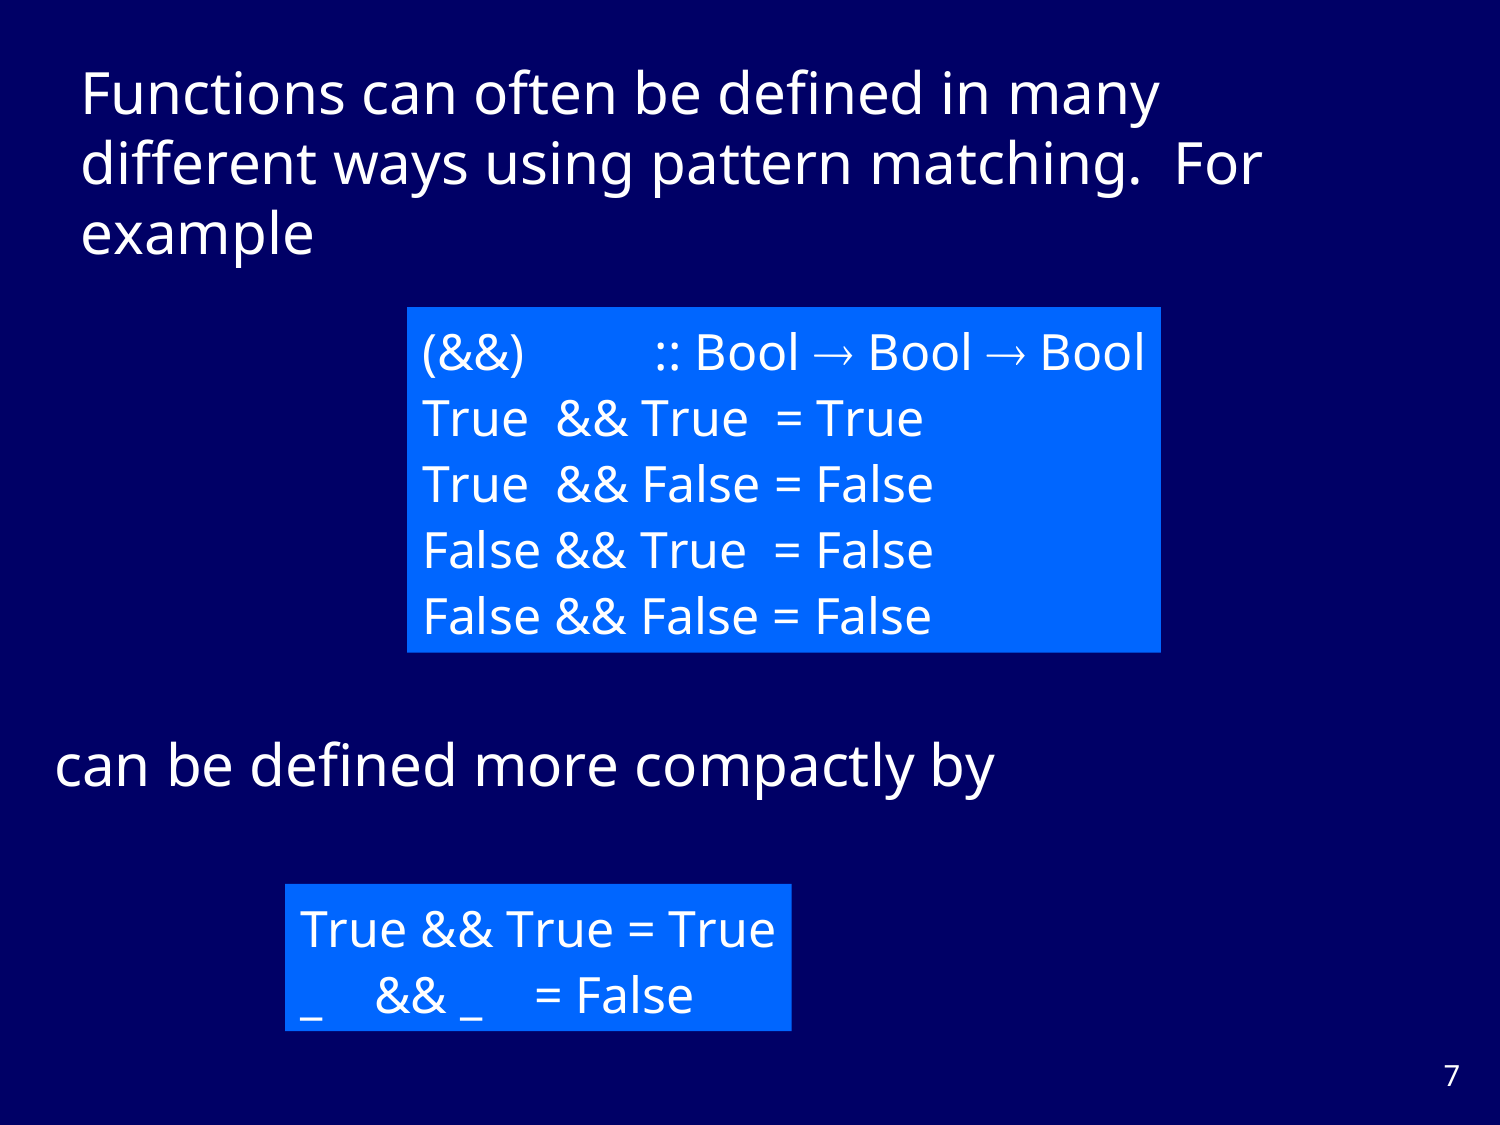

Functions can often be defined in many different ways using pattern matching. For example
(&&) :: Bool  Bool  Bool
True && True = True
True && False = False
False && True = False
False && False = False
can be defined more compactly by
True && True = True
_ && _ = False